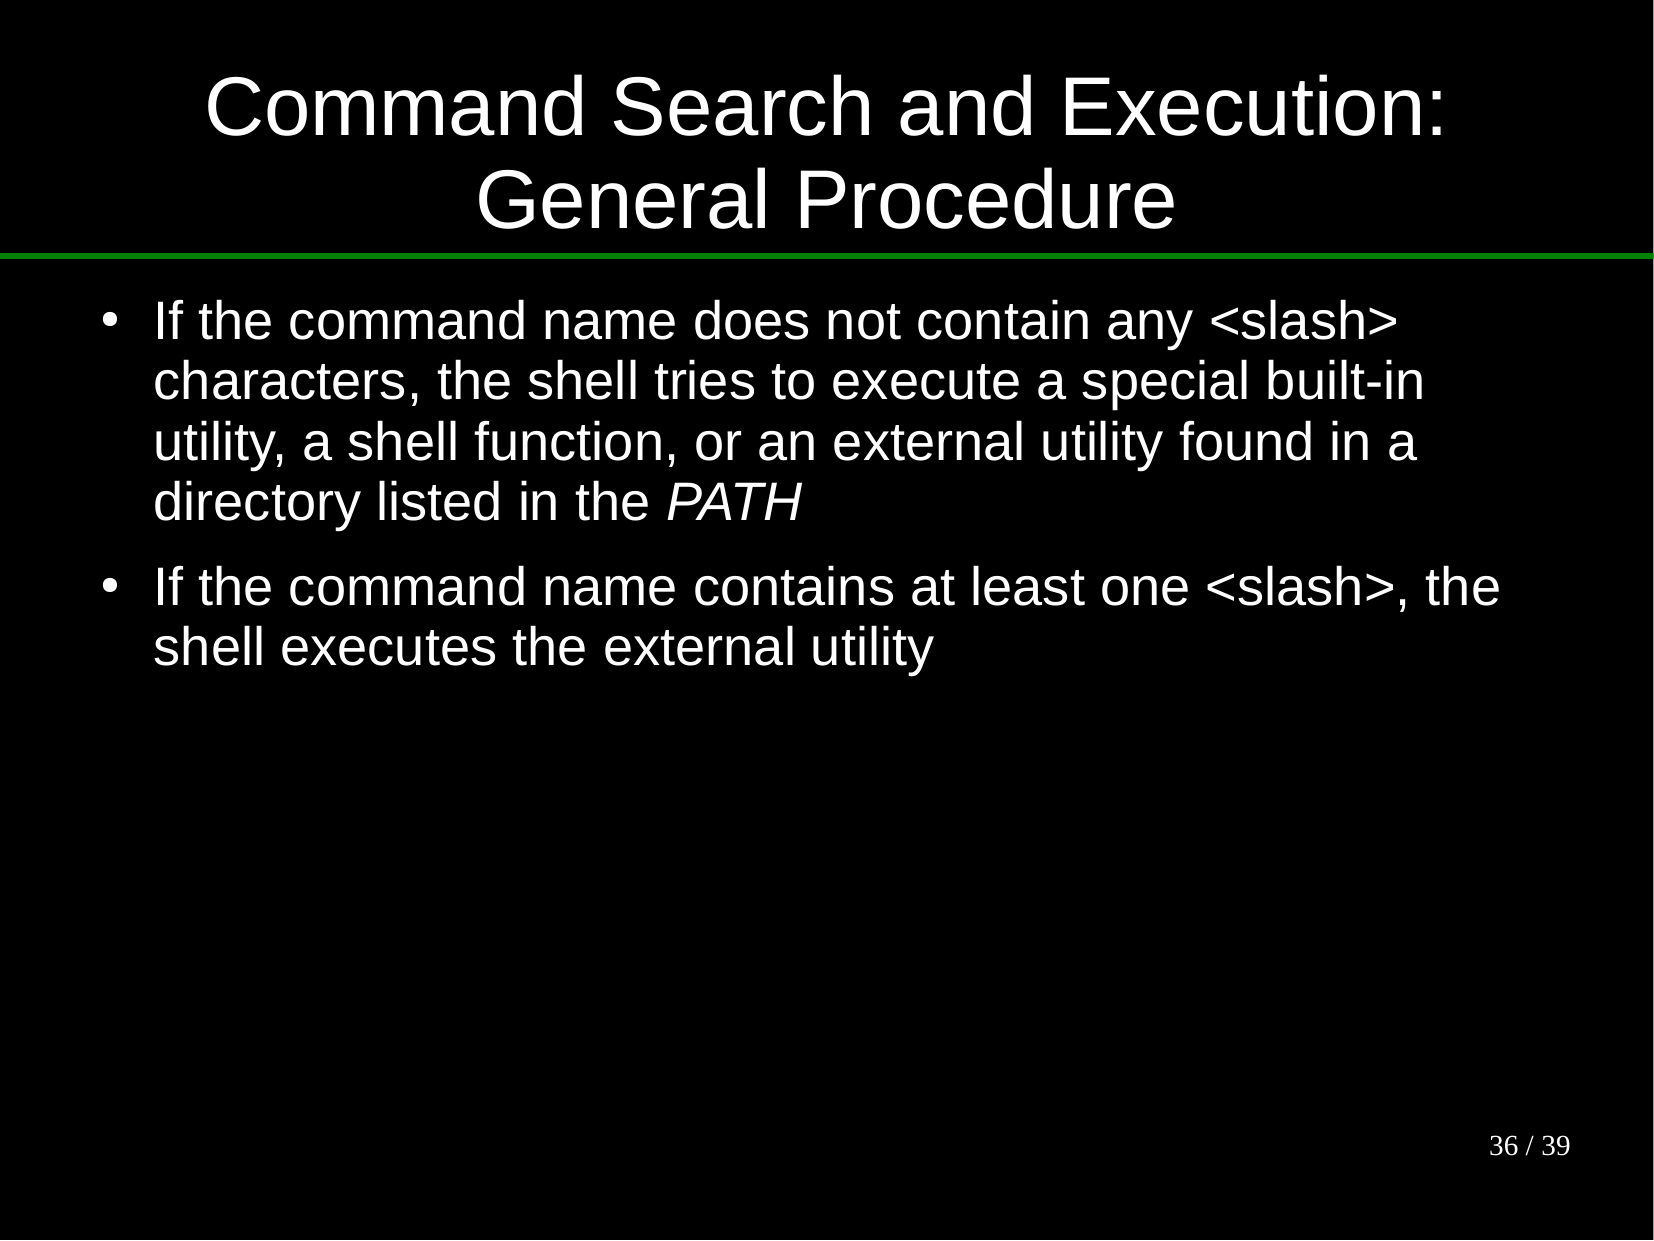

# Command Search and Execution: General Procedure
If the command name does not contain any <slash> characters, the shell tries to execute a special built-in utility, a shell function, or an external utility found in a directory listed in the PATH
If the command name contains at least one <slash>, the shell executes the external utility
36